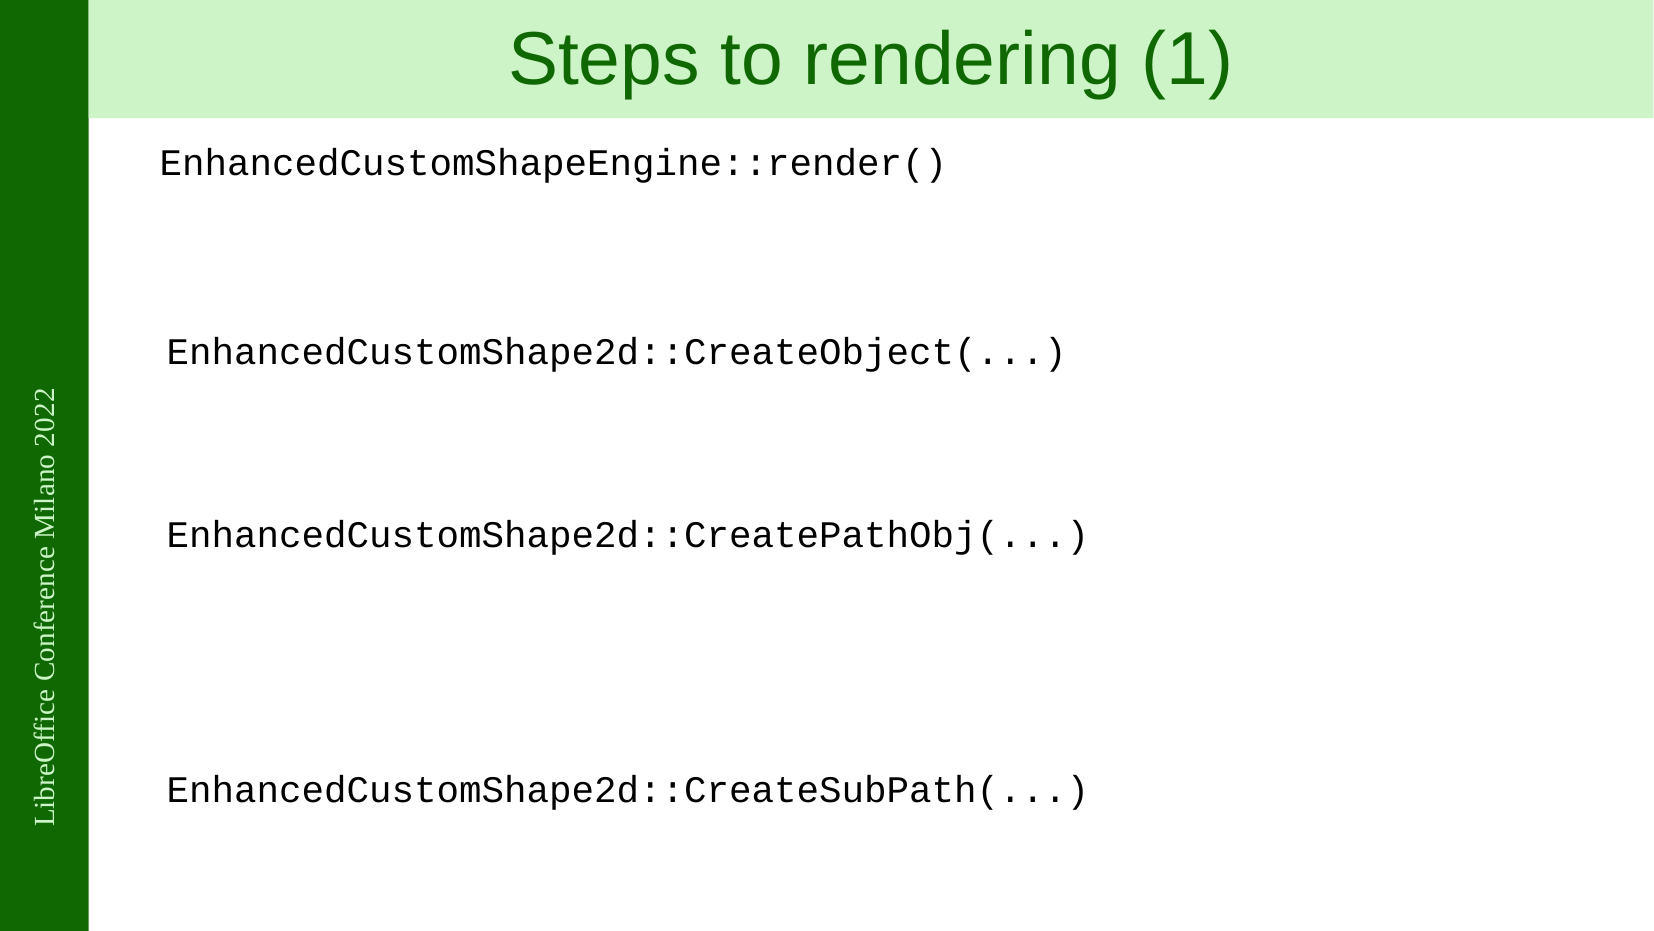

# Steps to rendering (1)
EnhancedCustomShapeEngine::render()
A custom shape is not rendered directly, but needs an object generated from its enhanced geometry.
EnhancedCustomShape2d::CreateObject(...)
Except for rectangles, a custom shape is always rendered by a Path object.
EnhancedCustomShape2d::CreatePathObj(...)
The geometry of a custom shape might have several sub-pathes. The “Smiley” has sub-pathes for the outer edge, for the left eye, for the right eye and for the mouth, for example.
EnhancedCustomShape2d::CreateSubPath(...)
2